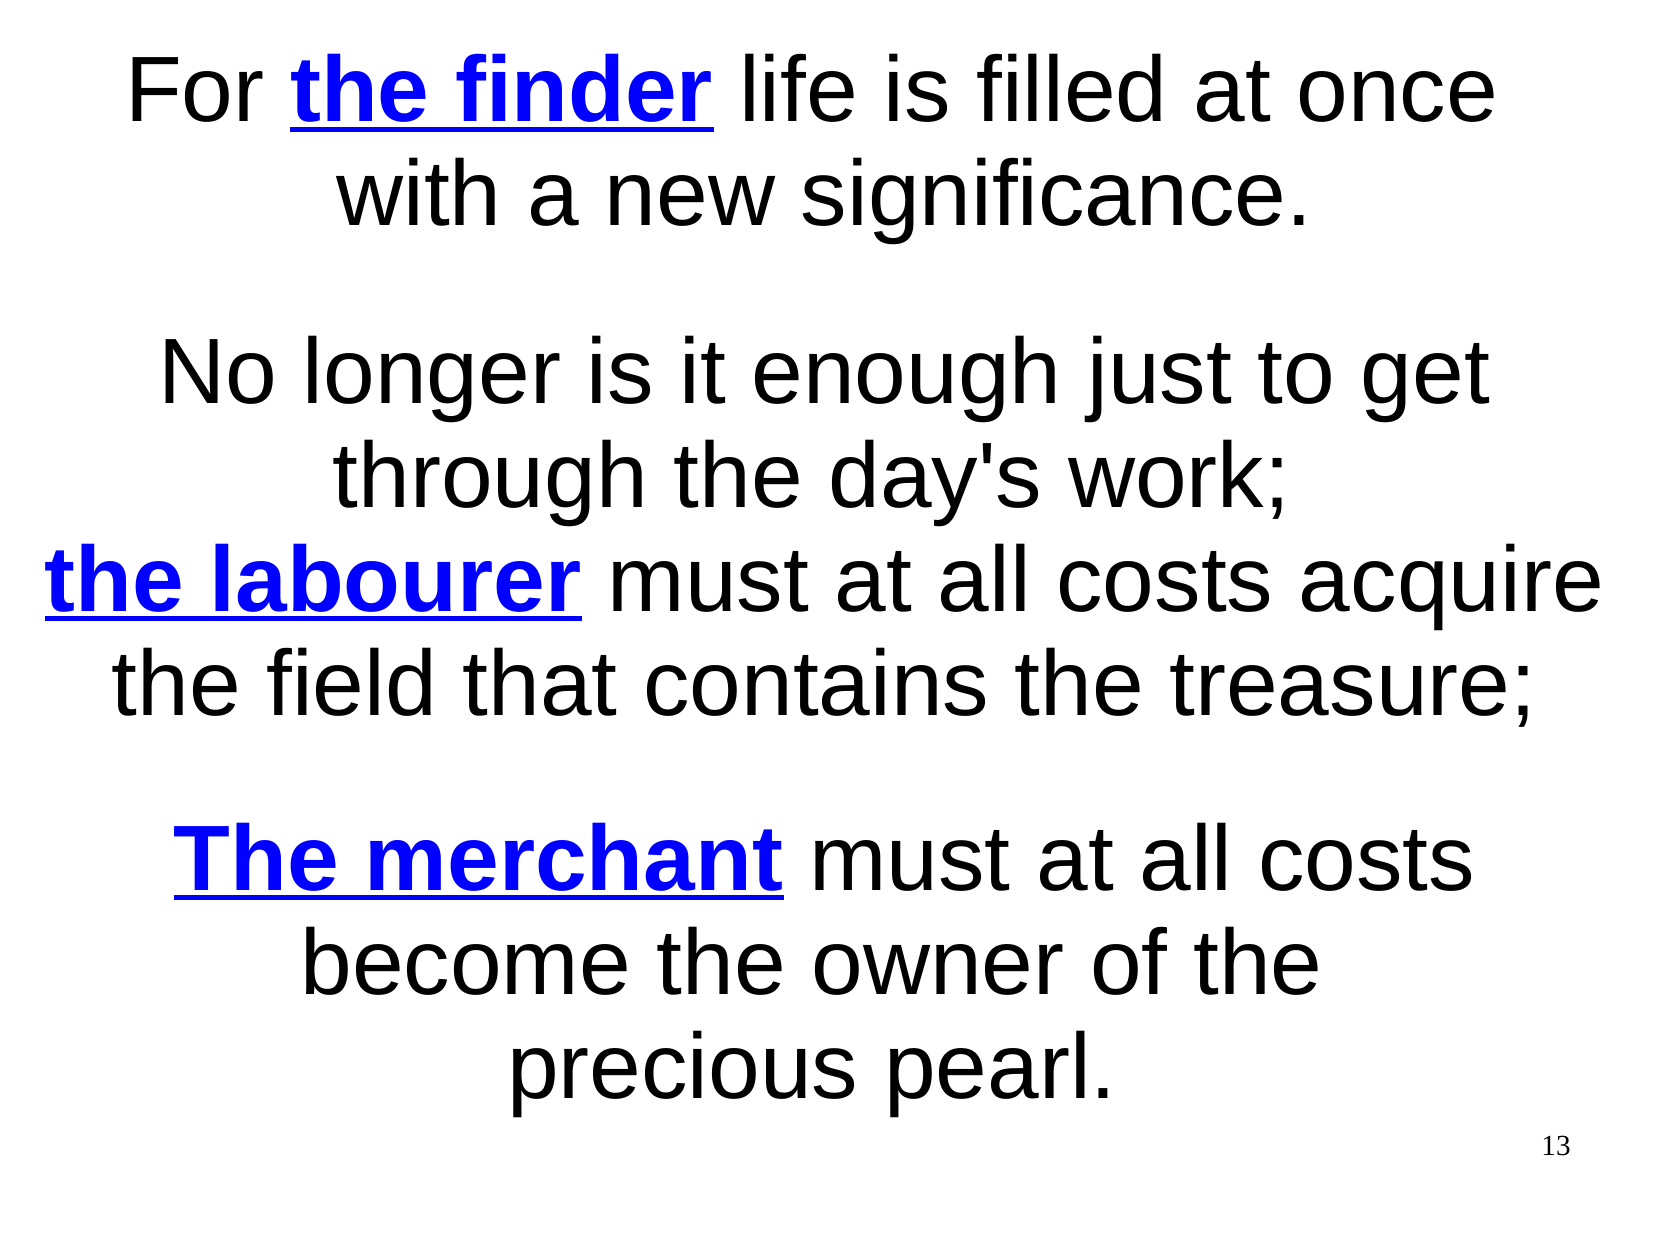

# For the finder life is filled at once with a new significance.
h
No longer is it enough just to get through the day's work;
the labourer must at all costs acquire the field that contains the treasure;
h
The merchant must at all costs become the owner of the
precious pearl.
13